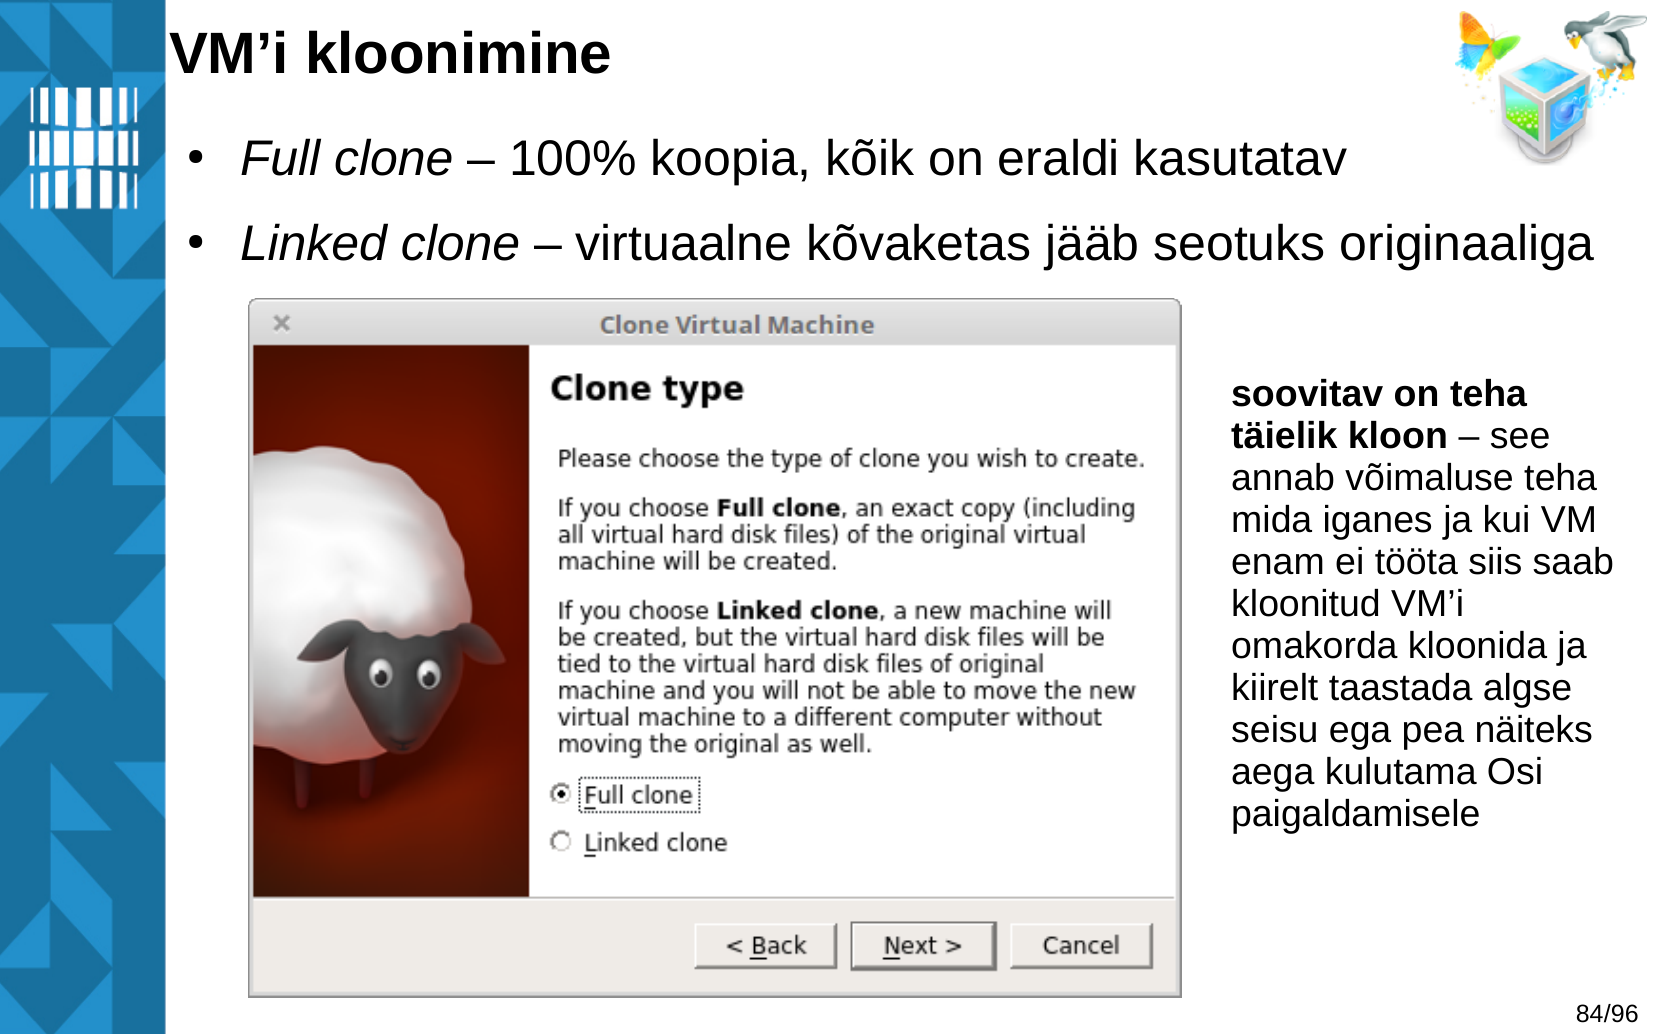

# VM’i kloonimine
Full clone – 100% koopia, kõik on eraldi kasutatav
Linked clone – virtuaalne kõvaketas jääb seotuks originaaliga
soovitav on teha täielik kloon – see annab võimaluse teha mida iganes ja kui VM enam ei tööta siis saab kloonitud VM’i omakorda kloonida ja kiirelt taastada algse seisu ega pea näiteks aega kulutama Osi paigaldamisele